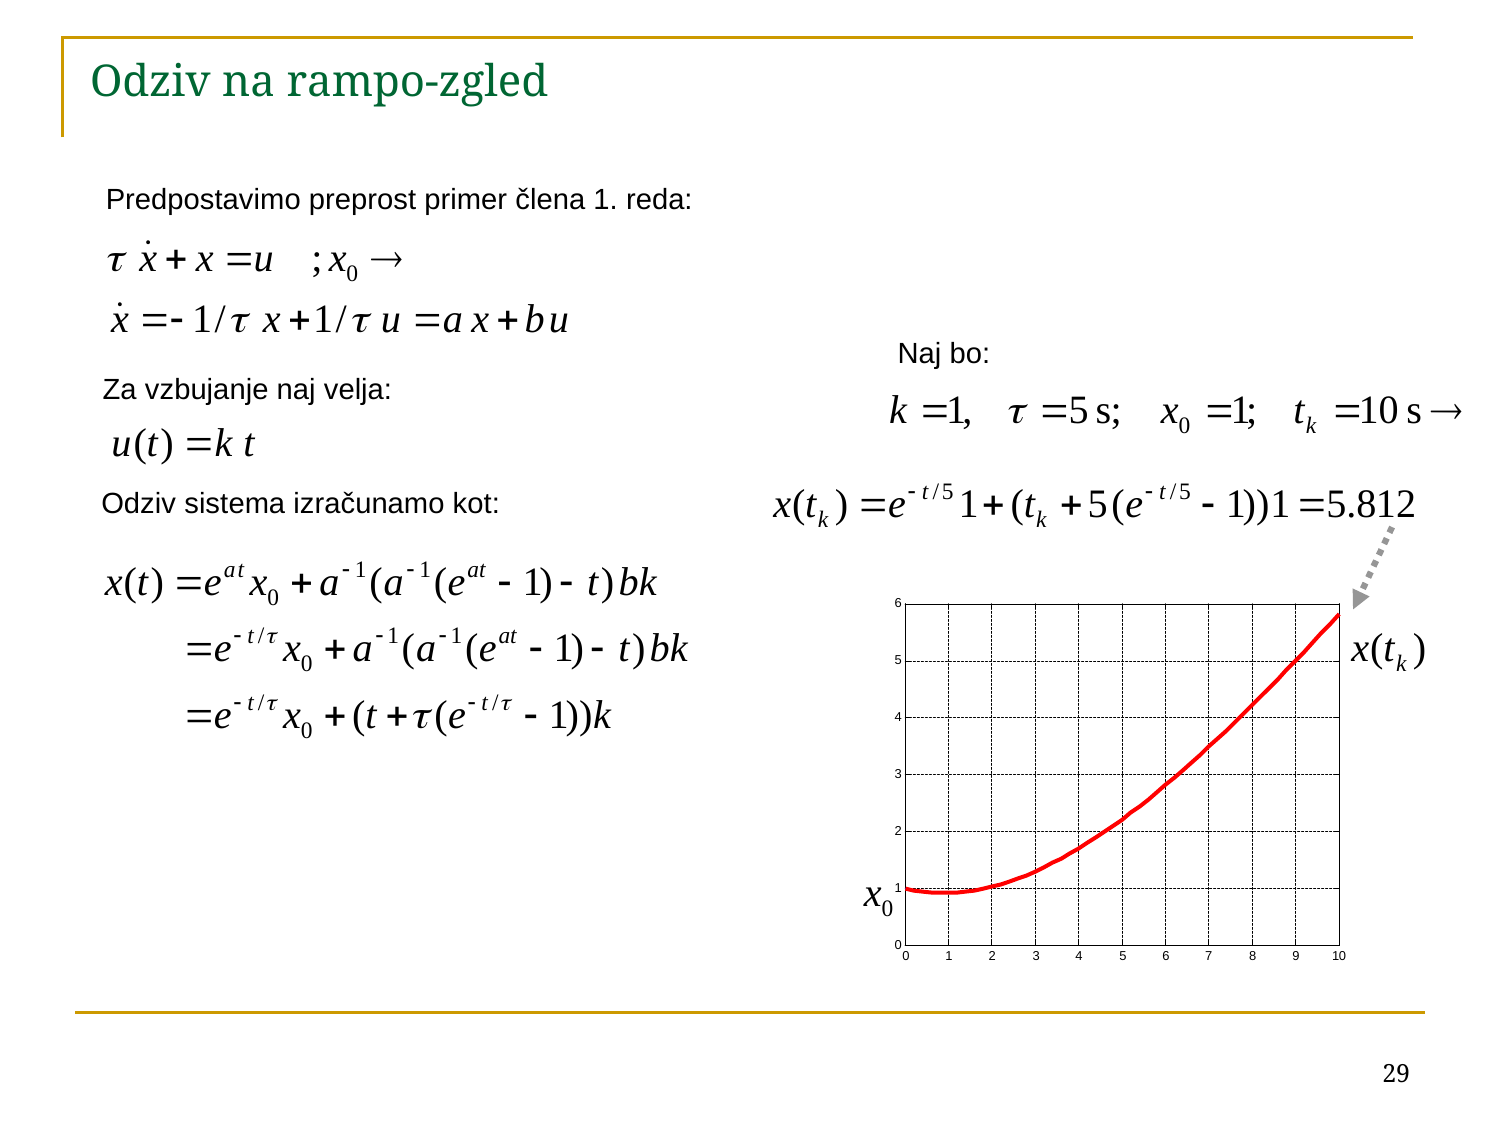

# Odziv na rampo-zgled
Predpostavimo preprost primer člena 1. reda:
Naj bo:
Za vzbujanje naj velja:
Odziv sistema izračunamo kot: